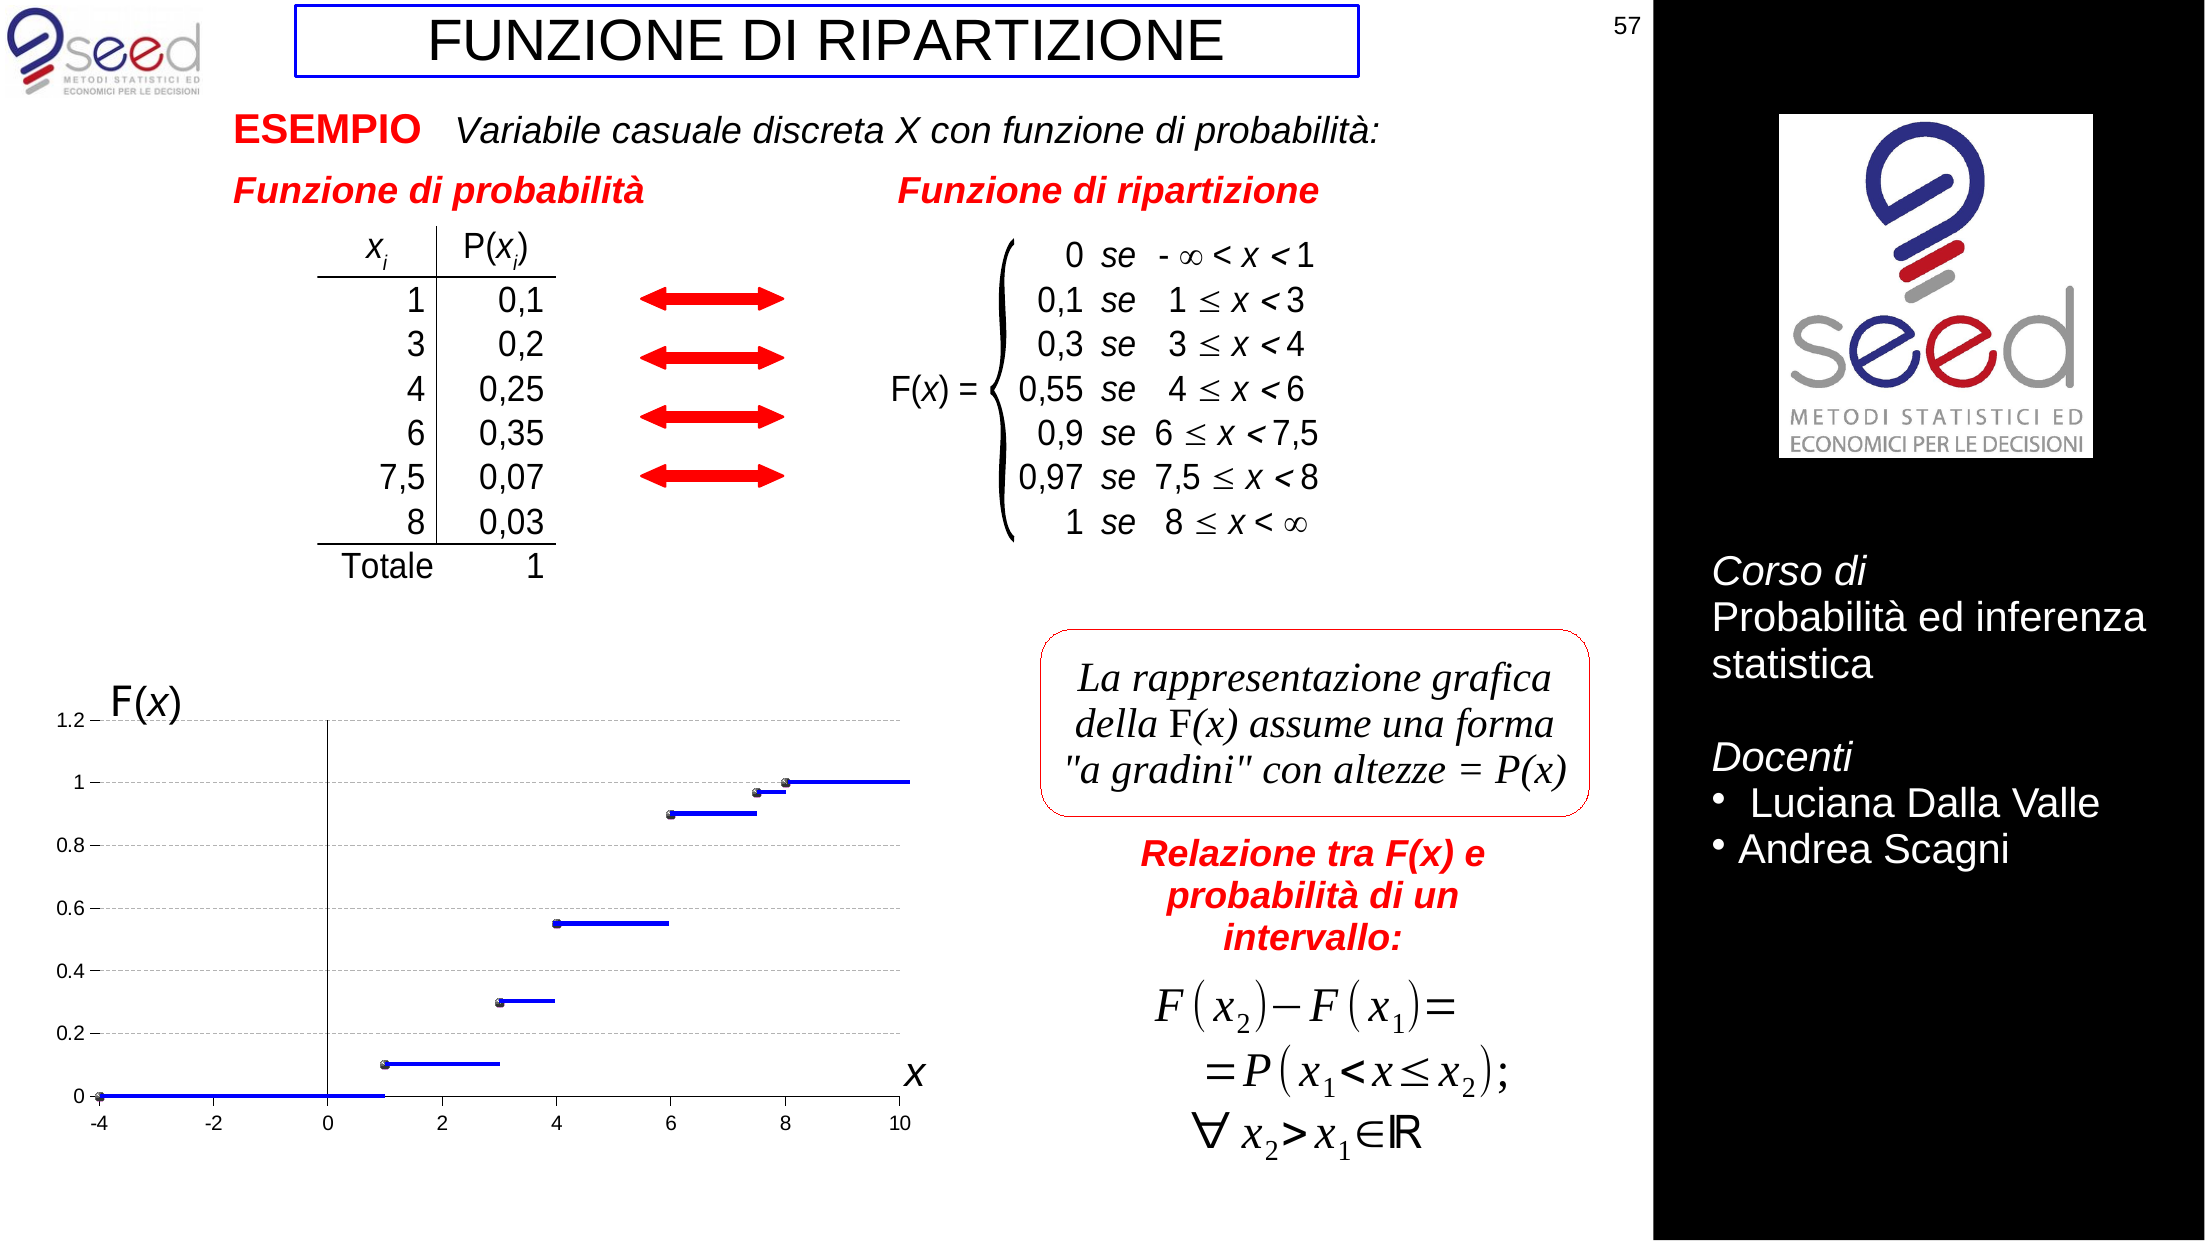

FUNZIONE DI RIPARTIZIONE
ESEMPIO	Variabile casuale discreta X con funzione di probabilità:
Funzione di probabilità				Funzione di ripartizione
La rappresentazione grafica
della F(x) assume una forma
"a gradini" con altezze = P(x)
F(x)
### Chart
| Category | Colonna 6 |
|---|---|
x
Relazione tra F(x) e probabilità di un intervallo: